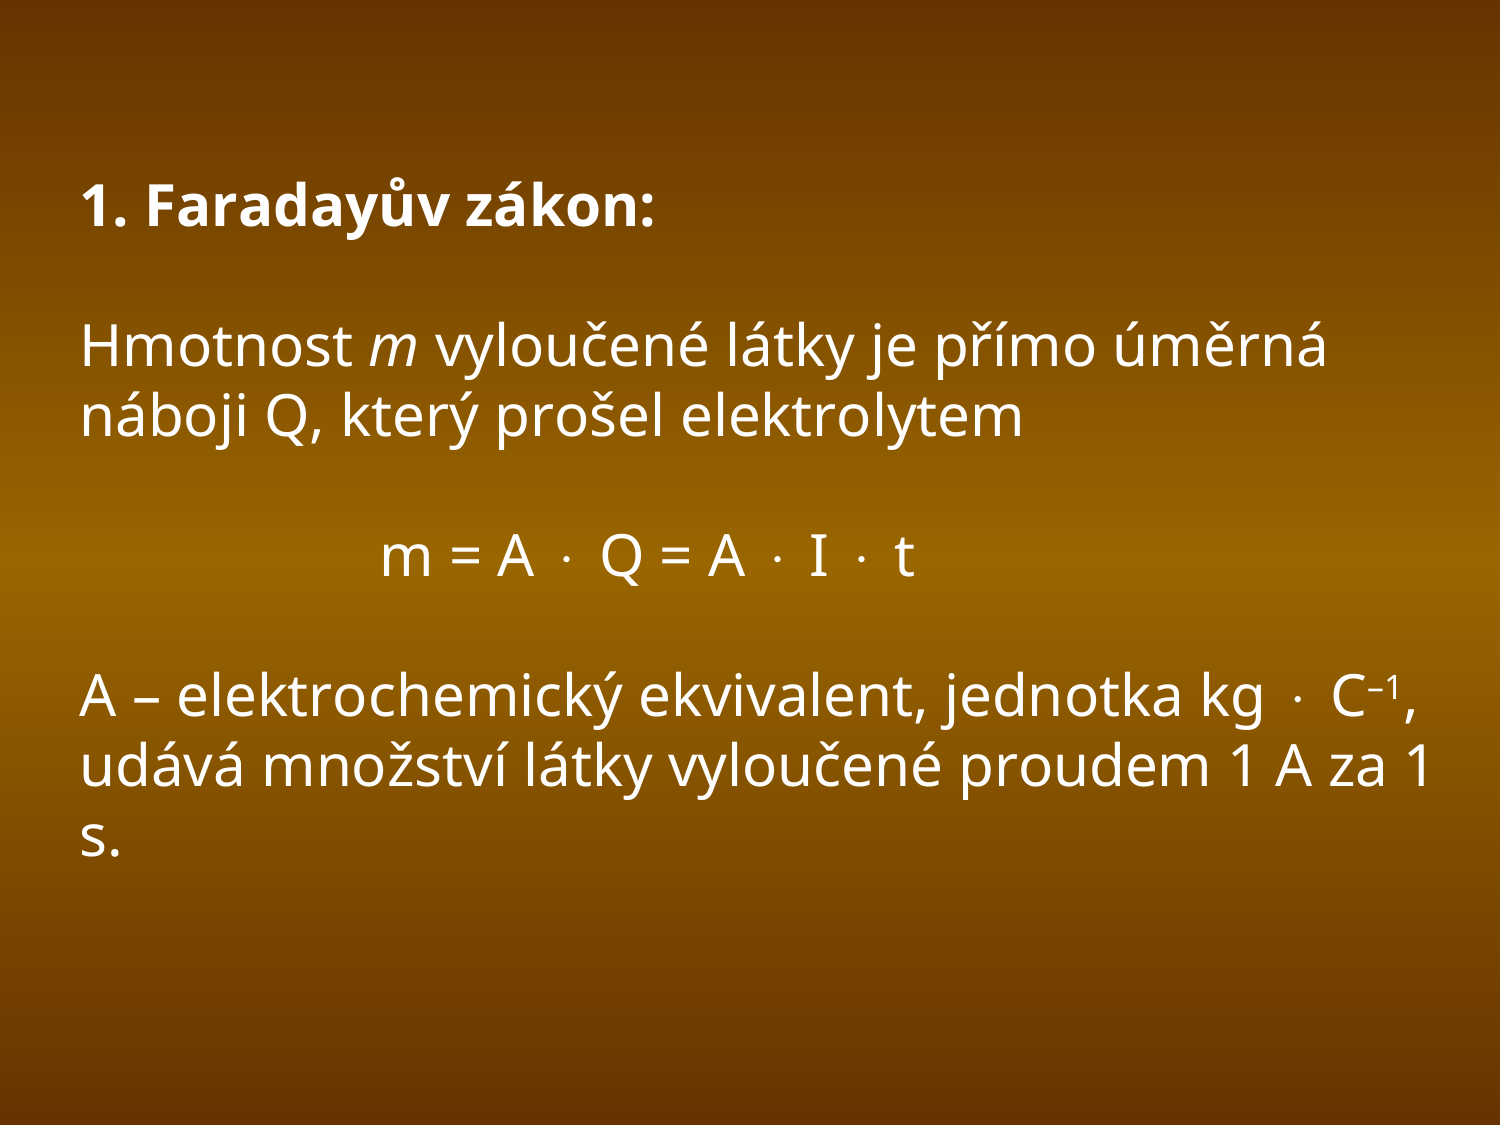

1. Faradayův zákon:
Hmotnost m vyloučené látky je přímo úměrná náboji Q, který prošel elektrolytem
		m = A  Q = A  I  t
A – elektrochemický ekvivalent, jednotka kg  C–1, udává množství látky vyloučené proudem 1 A za 1 s.